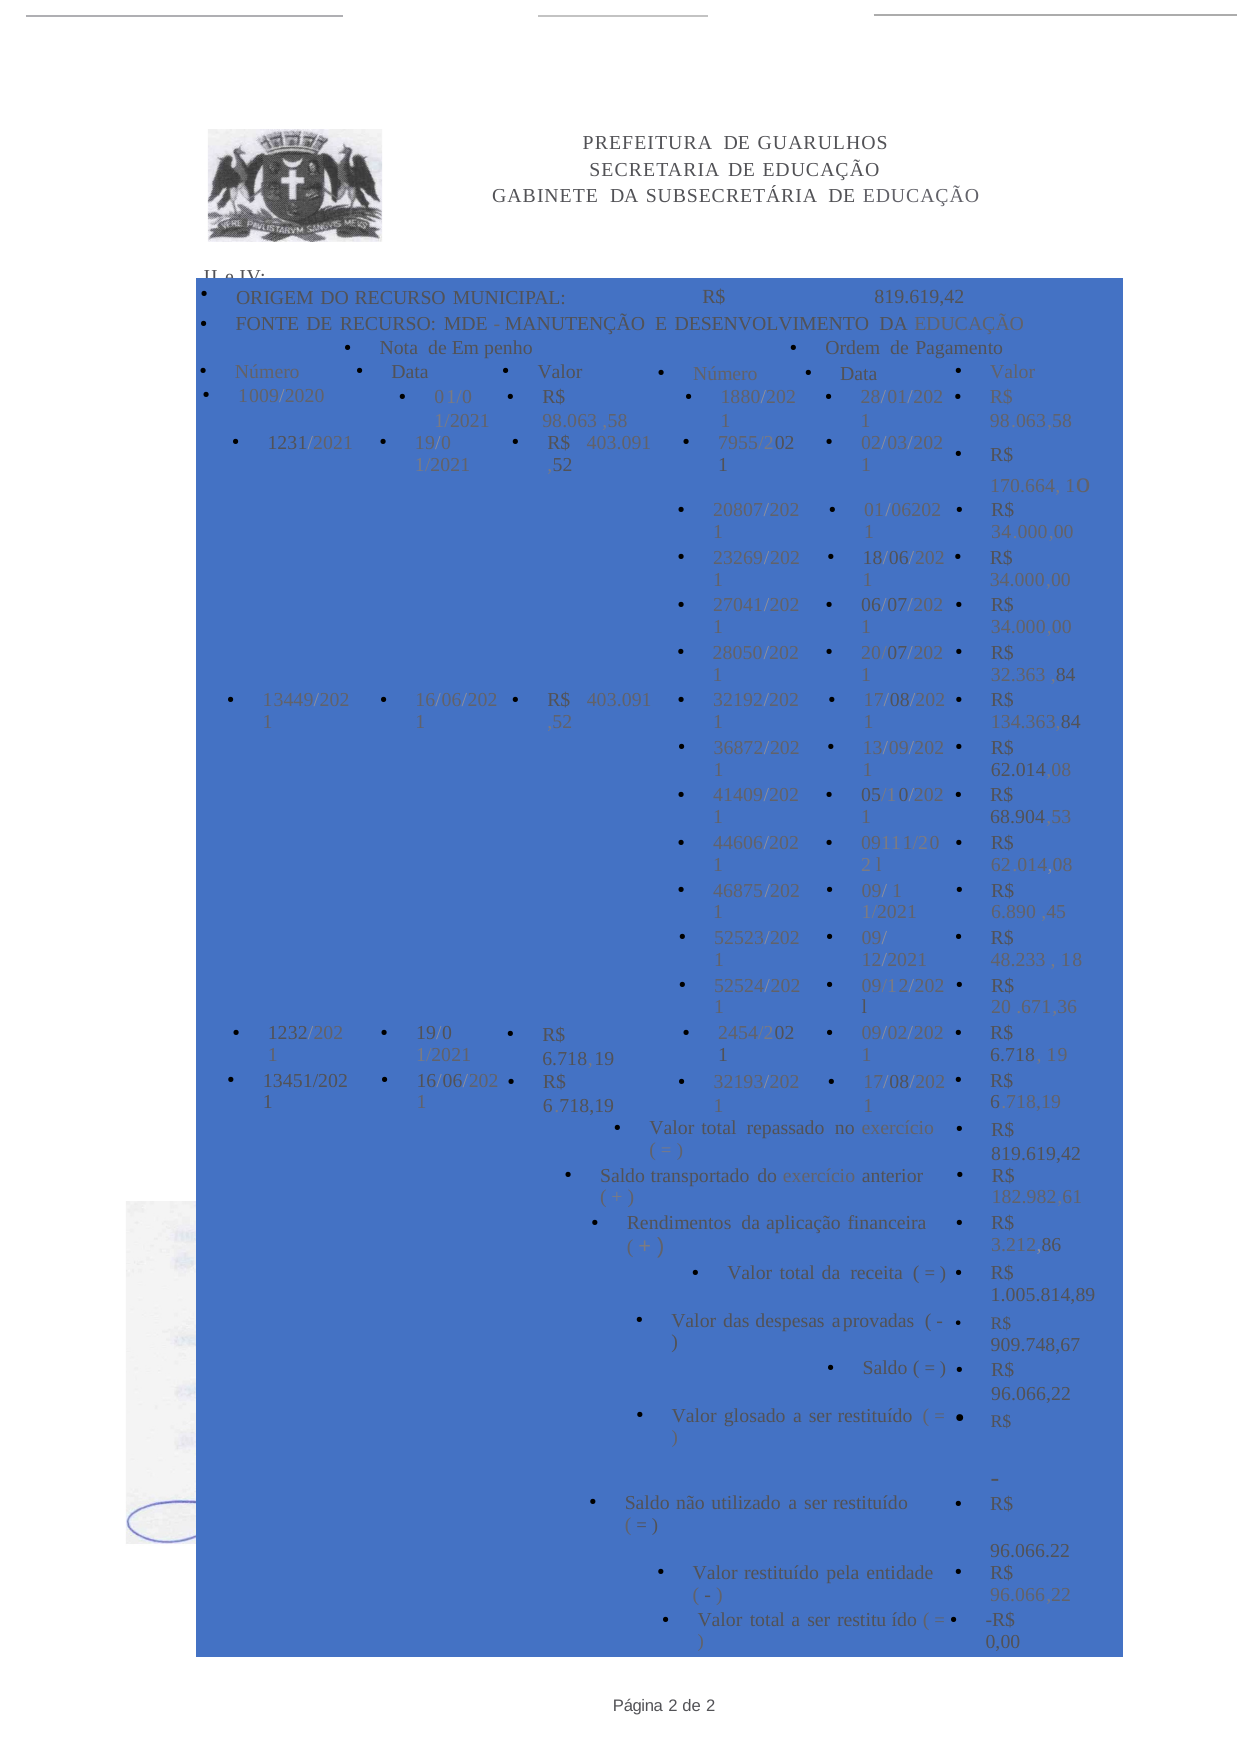

PREFEITURA DE GUARULHOS SECRETARIA DE EDUCAÇÃO
GABINETE DA SUBSECRETÁRIA DE EDUCAÇÃO
II e IV:
| ORIGEM DO RECURSO MUNICIPAL: R$ 819.619,42 | | | | | |
| --- | --- | --- | --- | --- | --- |
| FONTE DE RECURSO: MDE - MANUTENÇÃO E DESENVOLVIMENTO DA EDUCAÇÃO | | | | | |
| Nota de Em penho | | | Ordem de Pagamento | | |
| Número | Data | Valor | Número | Data | Valor |
| 1009/2020 | 01/0 1/2021 | R$ 98.063 ,58 | 1880/2021 | 28/01/2021 | R$ 98.063,58 |
| 1231/2021 | 19/0 1/2021 | R$ 403.091 ,52 | 7955/2021 | 02/03/2021 | R$ 170.664, 1o |
| | | | 20807/2021 | 01/062021 | R$ 34.000,00 |
| | | | 23269/2021 | 18/06/2021 | R$ 34.000,00 |
| | | | 27041/2021 | 06/07/2021 | R$ 34.000,00 |
| | | | 28050/2021 | 20/07/2021 | R$ 32.363 ,84 |
| 13449/2021 | 16/06/2021 | R$ 403.091 ,52 | 32192/2021 | 17/08/2021 | R$ 134.363,84 |
| | | | 36872/2021 | 13/09/2021 | R$ 62.014,08 |
| | | | 41409/2021 | 05/10/2021 | R$ 68.904,53 |
| | | | 44606/2021 | 09111/202 l | R$ 62.014,08 |
| | | | 46875/2021 | 09/ 1 1/2021 | R$ 6.890 ,45 |
| | | | 52523/2021 | 09/ 12/2021 | R$ 48.233 , 18 |
| | | | 52524/2021 | 09/12/202 l | R$ 20 .671,36 |
| 1232/2021 | 19/0 1/2021 | R$ 6.718,19 | 2454/2021 | 09/02/2021 | R$ 6.718, 19 |
| 13451/2021 | 16/06/2021 | R$ 6.718,19 | 32193/2021 | 17/08/2021 | R$ 6.718,19 |
| Valor total repassado no exercício ( = ) | | | | | R$ 819.619,42 |
| Saldo transportado do exercício anterior ( + ) | | | | | R$ 182.982,61 |
| Rendimentos da aplicação financeira ( + ) | | | | | R$ 3.212,86 |
| Valor total da receita ( = ) | | | | | R$ 1.005.814,89 |
| Valor das despesas aprovadas ( - ) | | | | | R$ 909.748,67 |
| Saldo ( = ) | | | | | R$ 96.066,22 |
| Valor glosado a ser restituído ( = ) | | | | | R$ - |
| Saldo não utilizado a ser restituído ( = ) | | | | | R$ 96.066.22 |
| Valor restituído pela entidade ( - ) | | | | | R$ 96.066,22 |
| Valor total a ser restitu ído ( = ) | | | | | -R$ 0,00 |
Diante da documentação verificada emitimos Parecer Conclusivo favorável à aprovação das despesas no valor de R$ 909.748,67, destacando que a quantia de R$ 96.066,22 foi restituída pela entidade.
x Viterale Secretário de Educação
Página 2 de 2